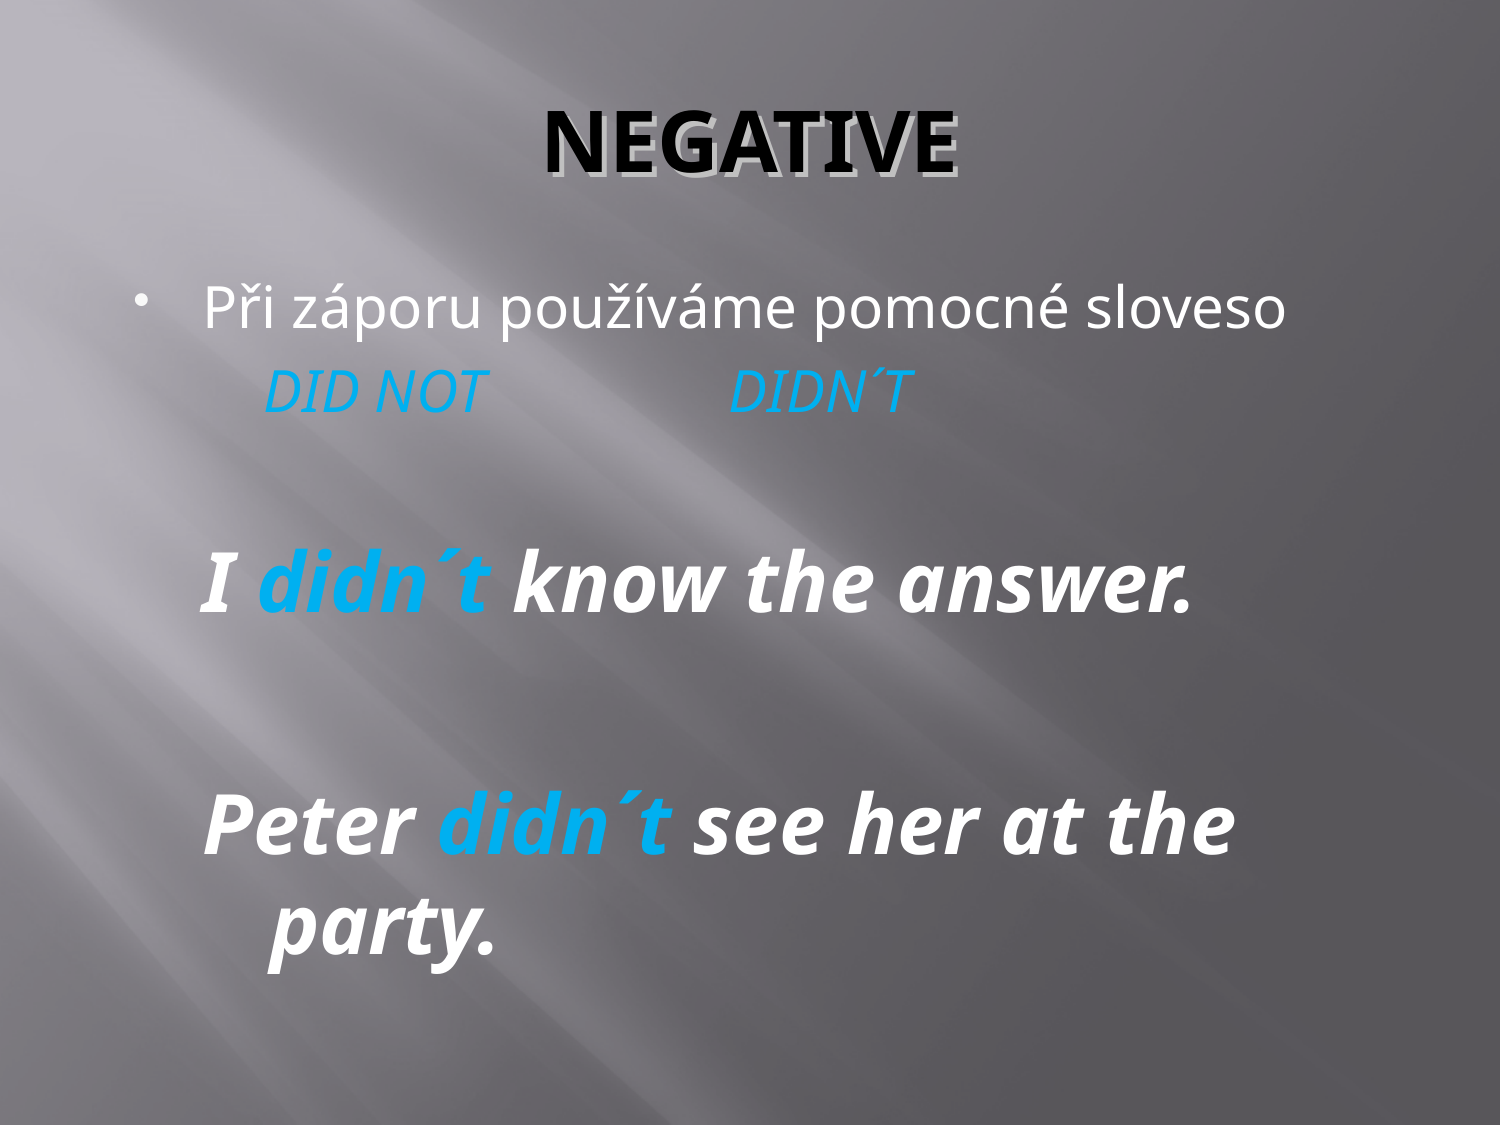

# NEGATIVE
Při záporu používáme pomocné sloveso
 DID NOT DIDN´T
I didn´t know the answer.
Peter didn´t see her at the party.